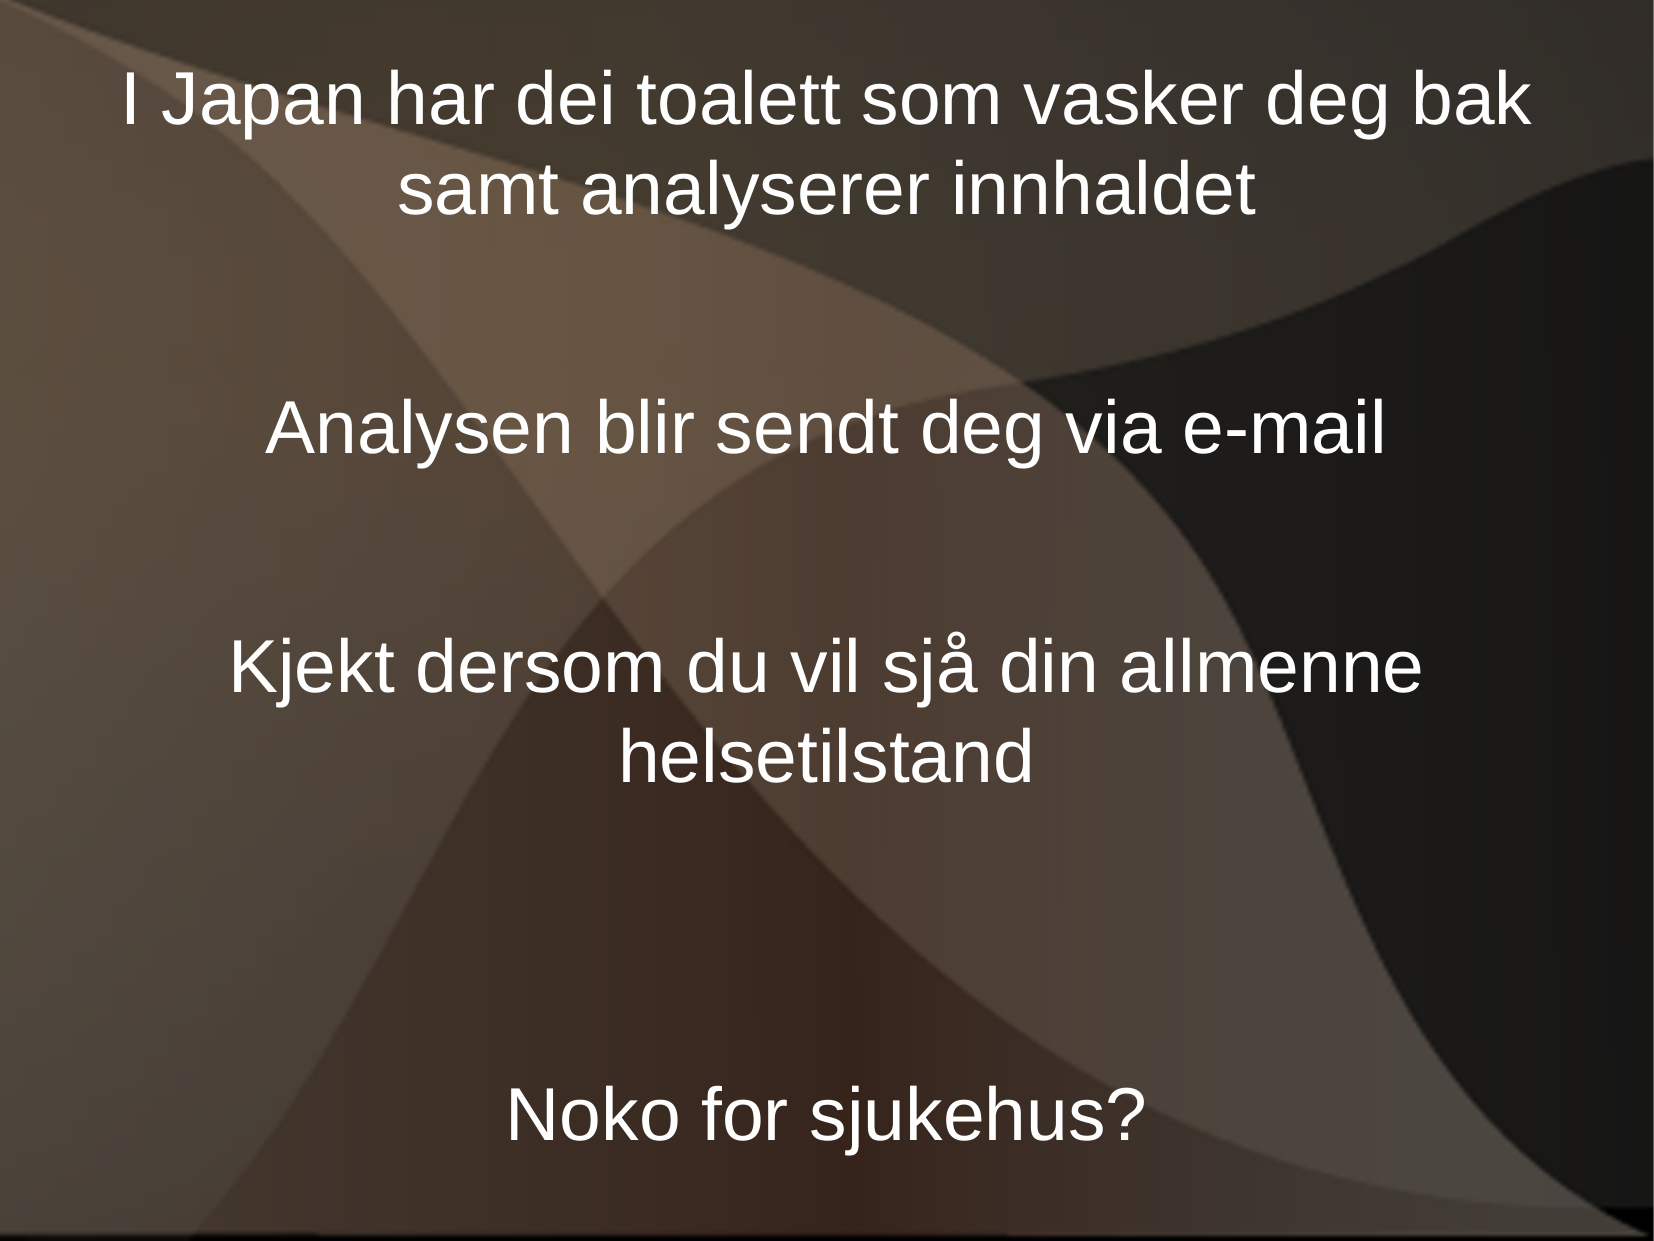

# I Japan har dei toalett som vasker deg bak samt analyserer innhaldet
Analysen blir sendt deg via e-mail
Kjekt dersom du vil sjå din allmenne helsetilstand
Noko for sjukehus?